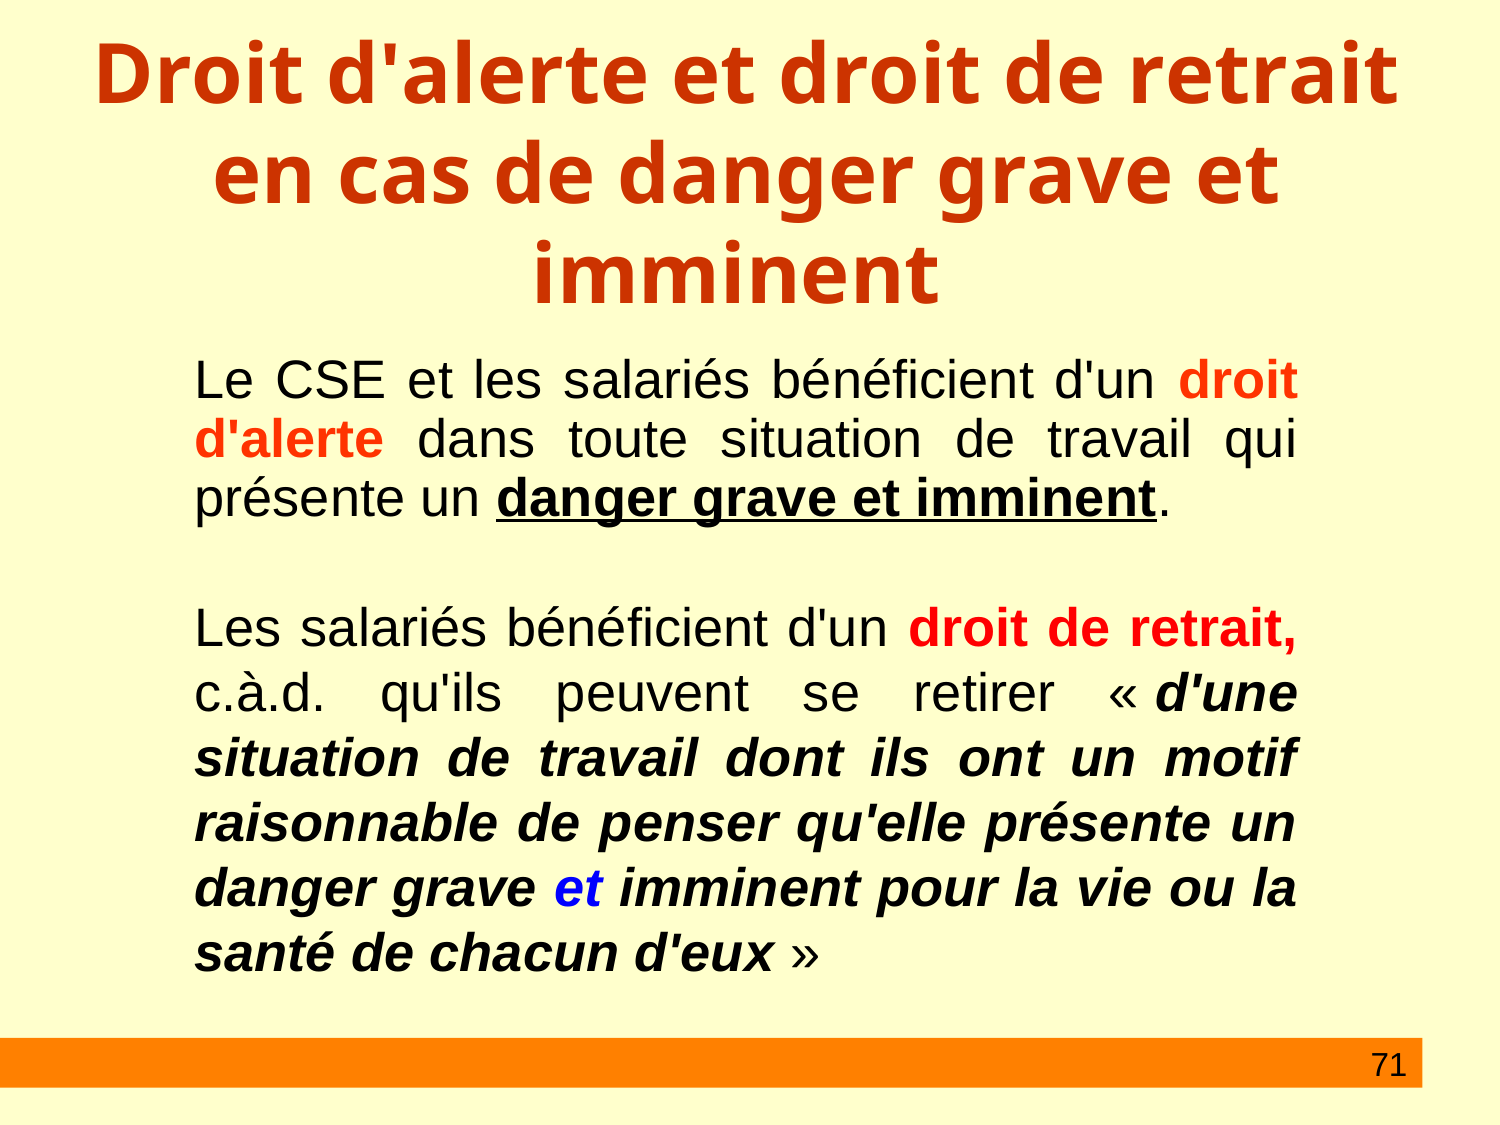

# Droit d'alerte et droit de retrait en cas de danger grave et imminent
Le CSE et les salariés bénéficient d'un droit d'alerte dans toute situation de travail qui présente un danger grave et imminent.
Les salariés bénéficient d'un droit de retrait, c.à.d. qu'ils peuvent se retirer « d'une situation de travail dont ils ont un motif raisonnable de penser qu'elle présente un danger grave et imminent pour la vie ou la santé de chacun d'eux »